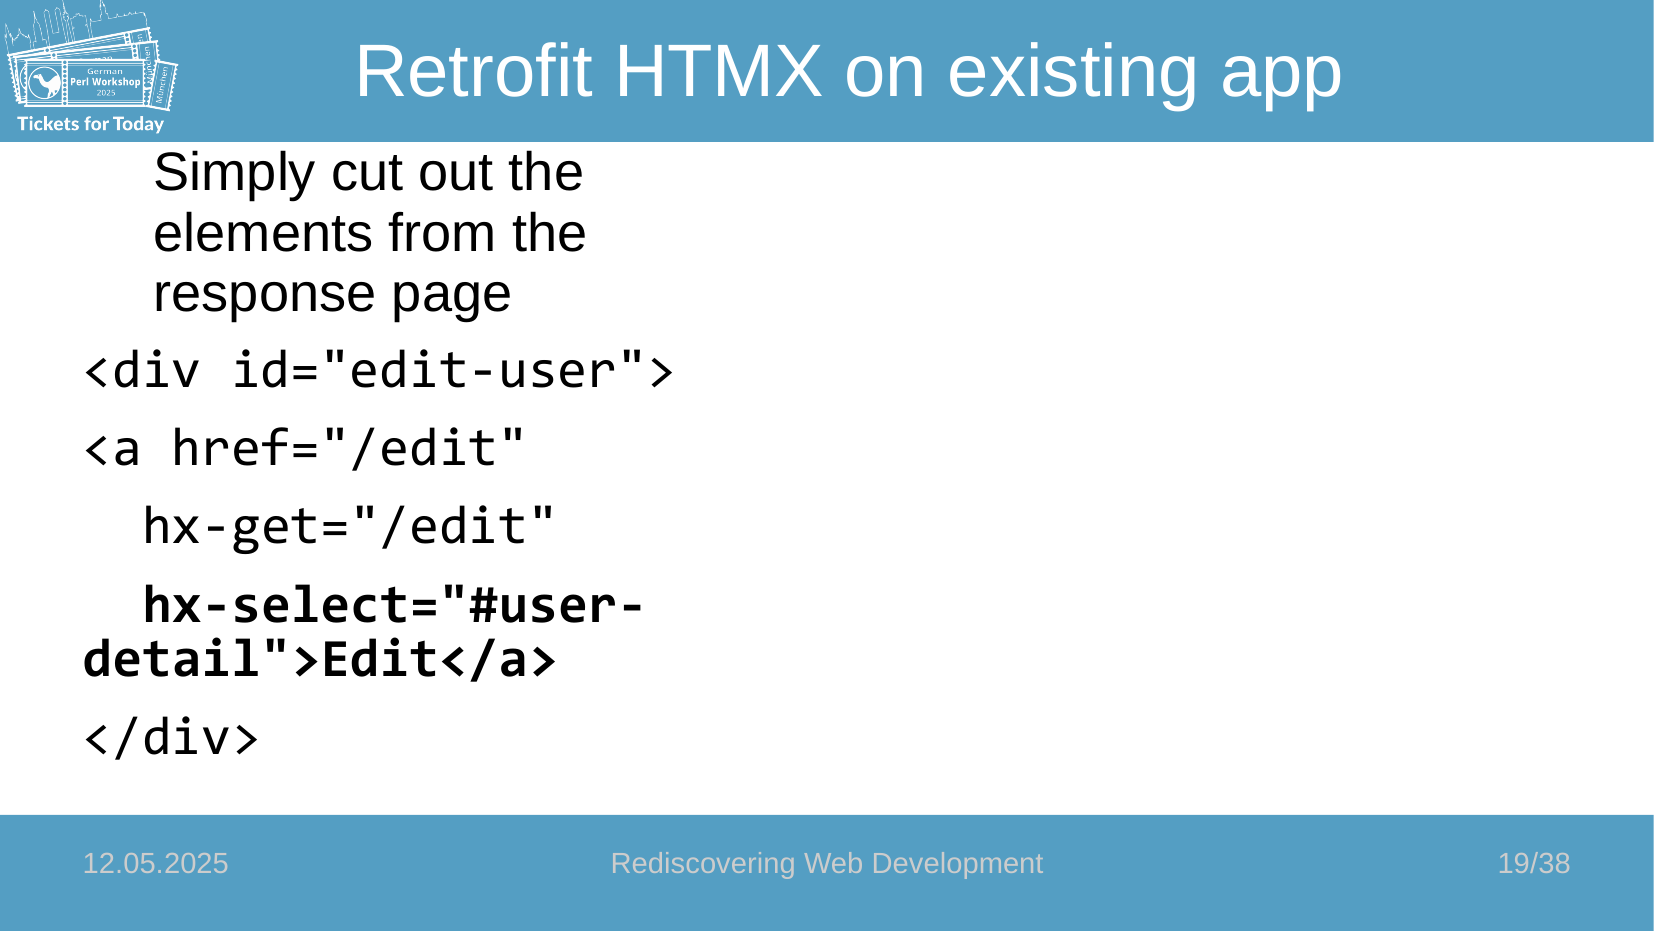

# Retrofit HTMX on existing app
Simply cut out the elements from the response page
<div id="edit-user">
<a href="/edit"
 hx-get="/edit"
 hx-select="#user-detail">Edit</a>
</div>
08. März 2019
19